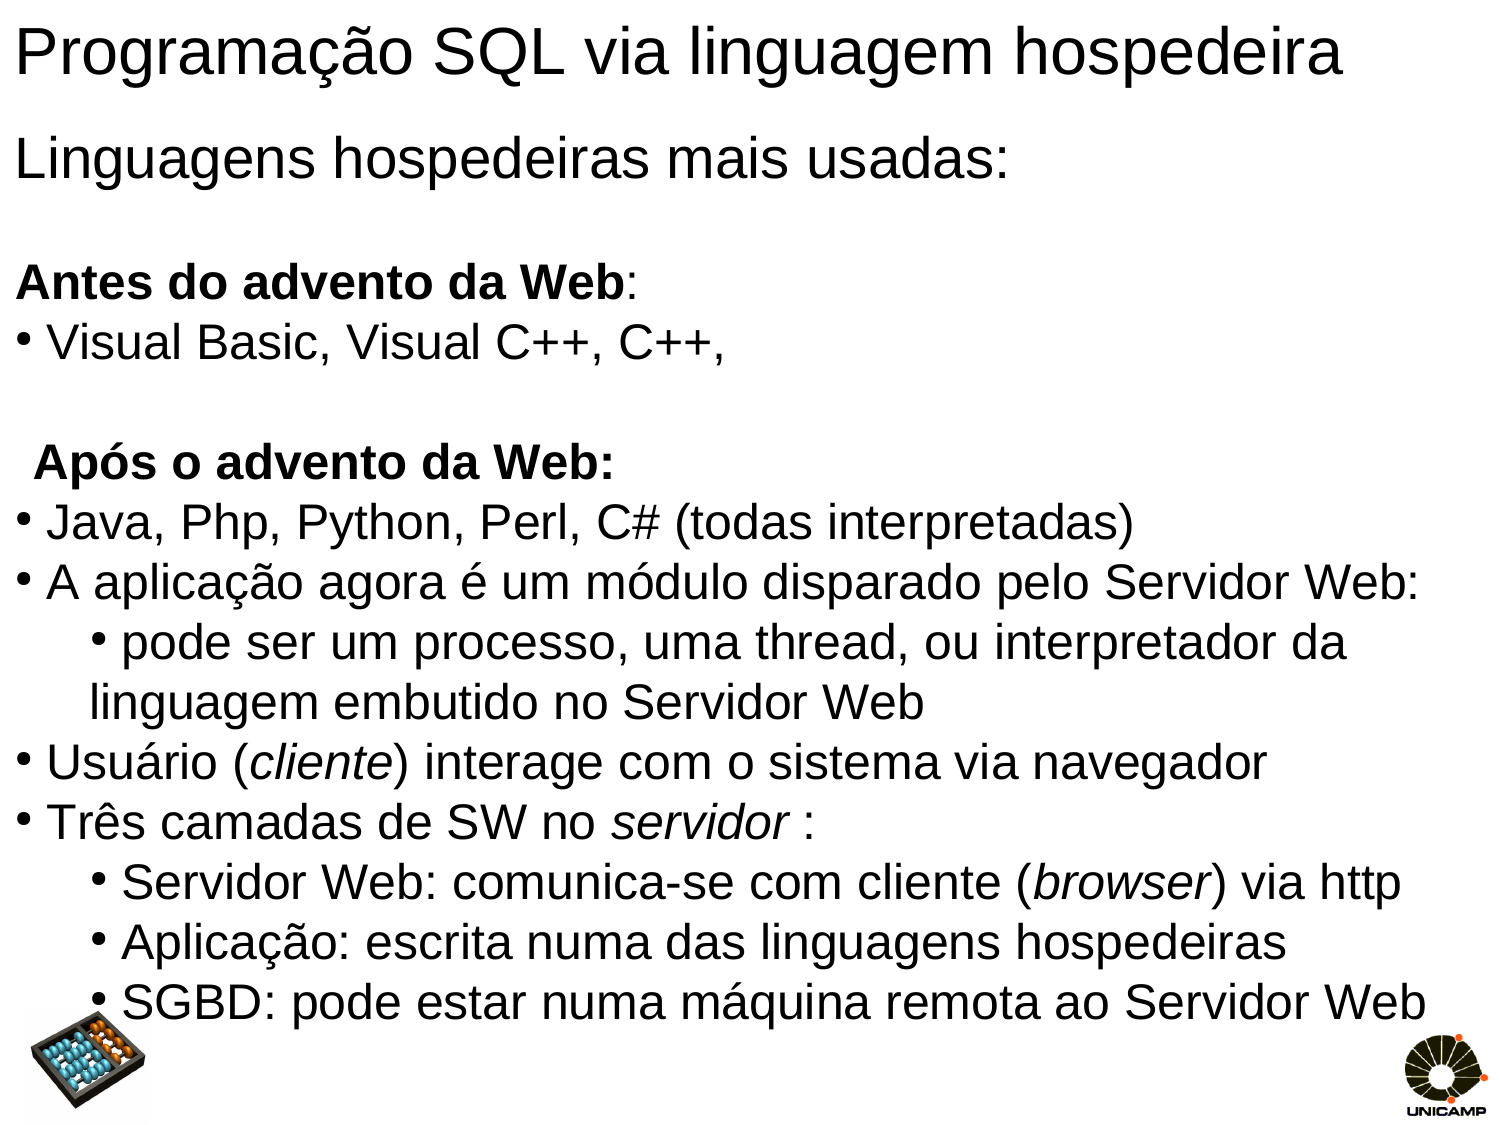

Programação SQL via linguagem hospedeira
Linguagens hospedeiras mais usadas:
Antes do advento da Web:
 Visual Basic, Visual C++, C++,
Após o advento da Web:
 Java, Php, Python, Perl, C# (todas interpretadas)
 A aplicação agora é um módulo disparado pelo Servidor Web:
 pode ser um processo, uma thread, ou interpretador da linguagem embutido no Servidor Web
 Usuário (cliente) interage com o sistema via navegador
 Três camadas de SW no servidor :
 Servidor Web: comunica-se com cliente (browser) via http
 Aplicação: escrita numa das linguagens hospedeiras
 SGBD: pode estar numa máquina remota ao Servidor Web